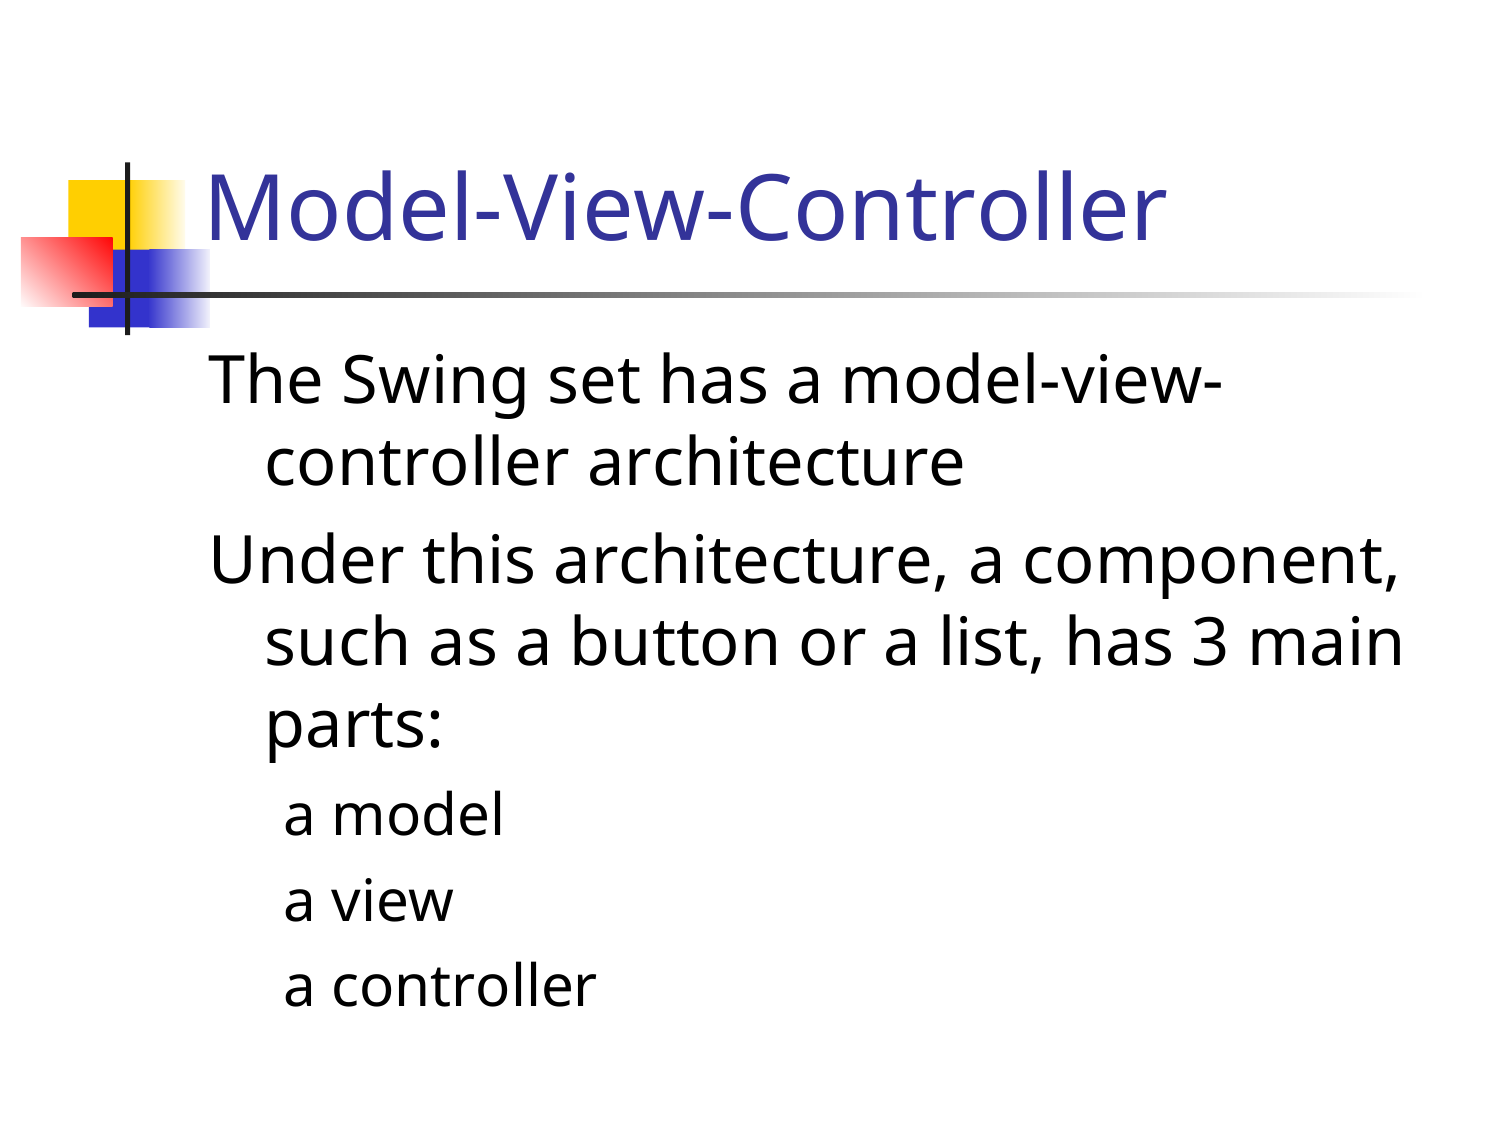

# Model-View-Controller
The Swing set has a model-view-controller architecture
Under this architecture, a component, such as a button or a list, has 3 main parts:
a model
a view
a controller